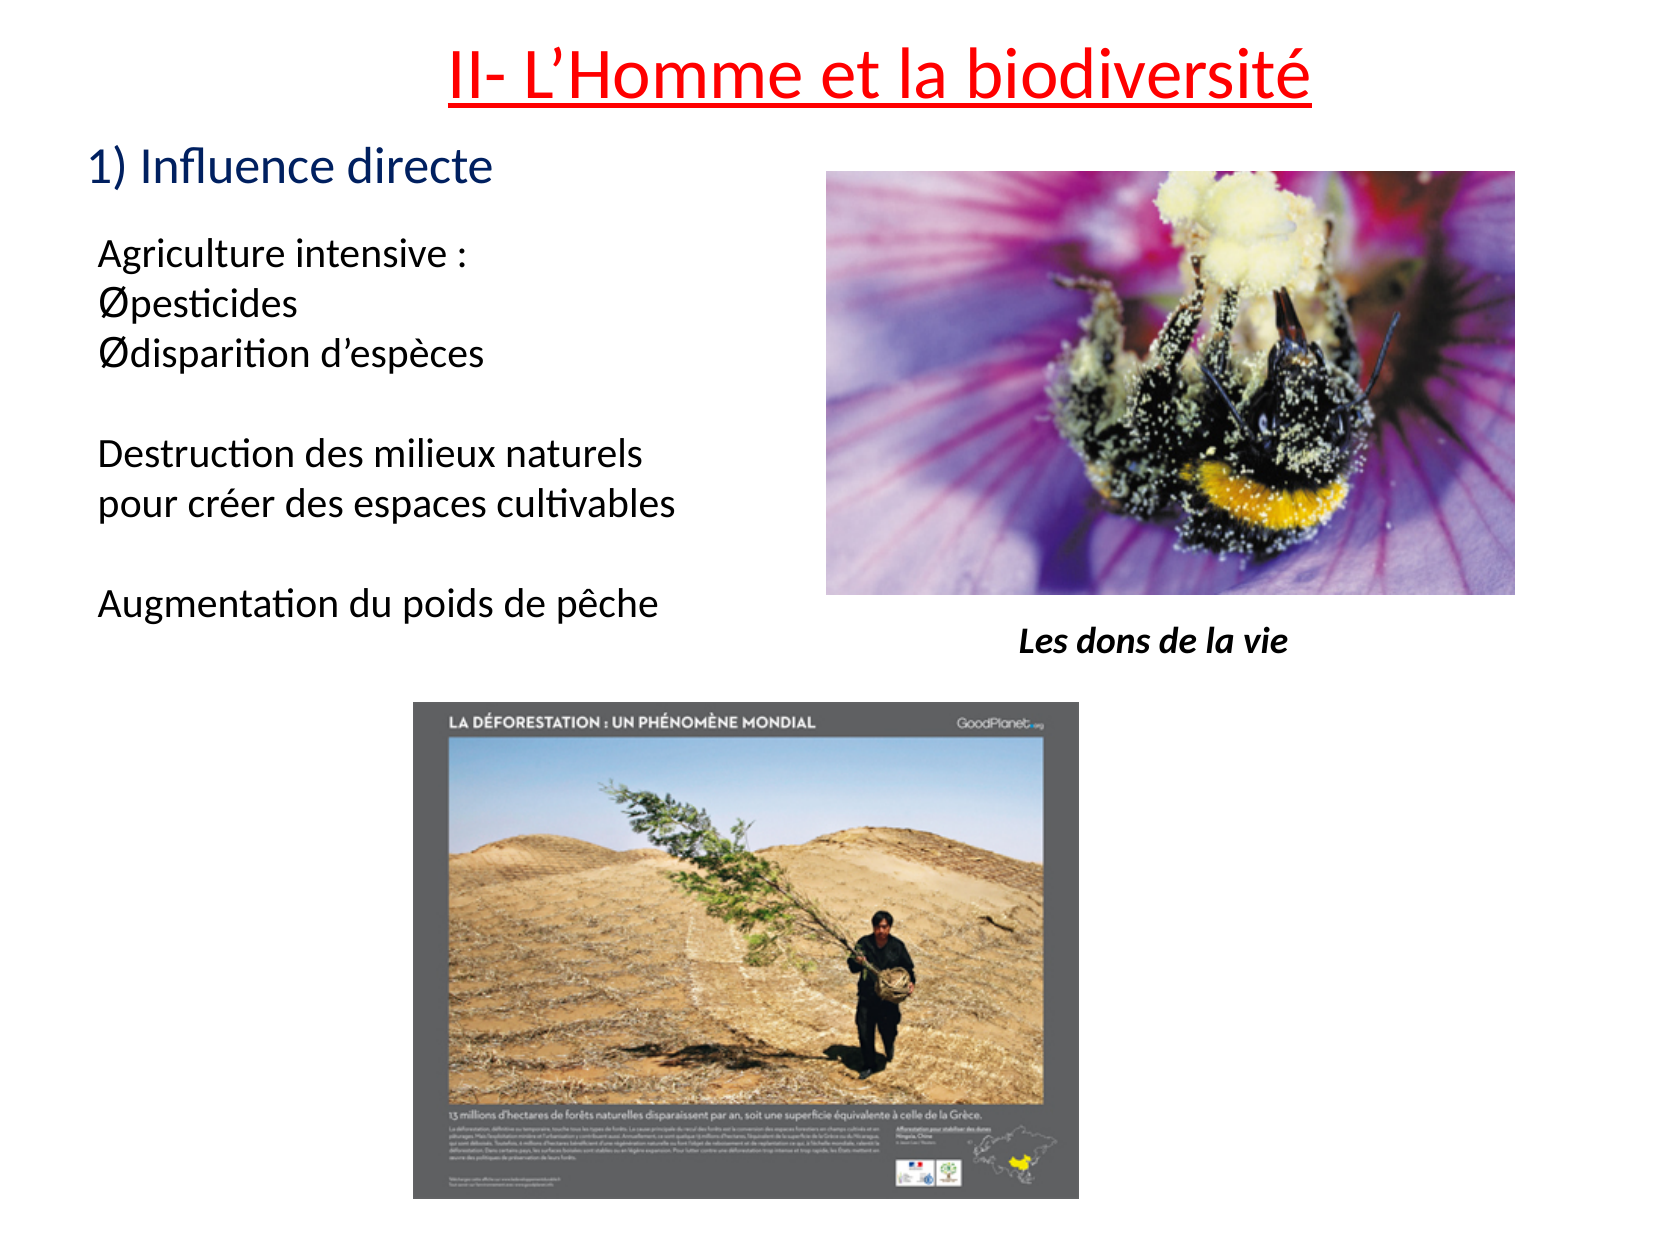

II- L’Homme et la biodiversité
1) Influence directe
Agriculture intensive :
pesticides
disparition d’espèces
Destruction des milieux naturels
pour créer des espaces cultivables
Augmentation du poids de pêche
Les dons de la vie